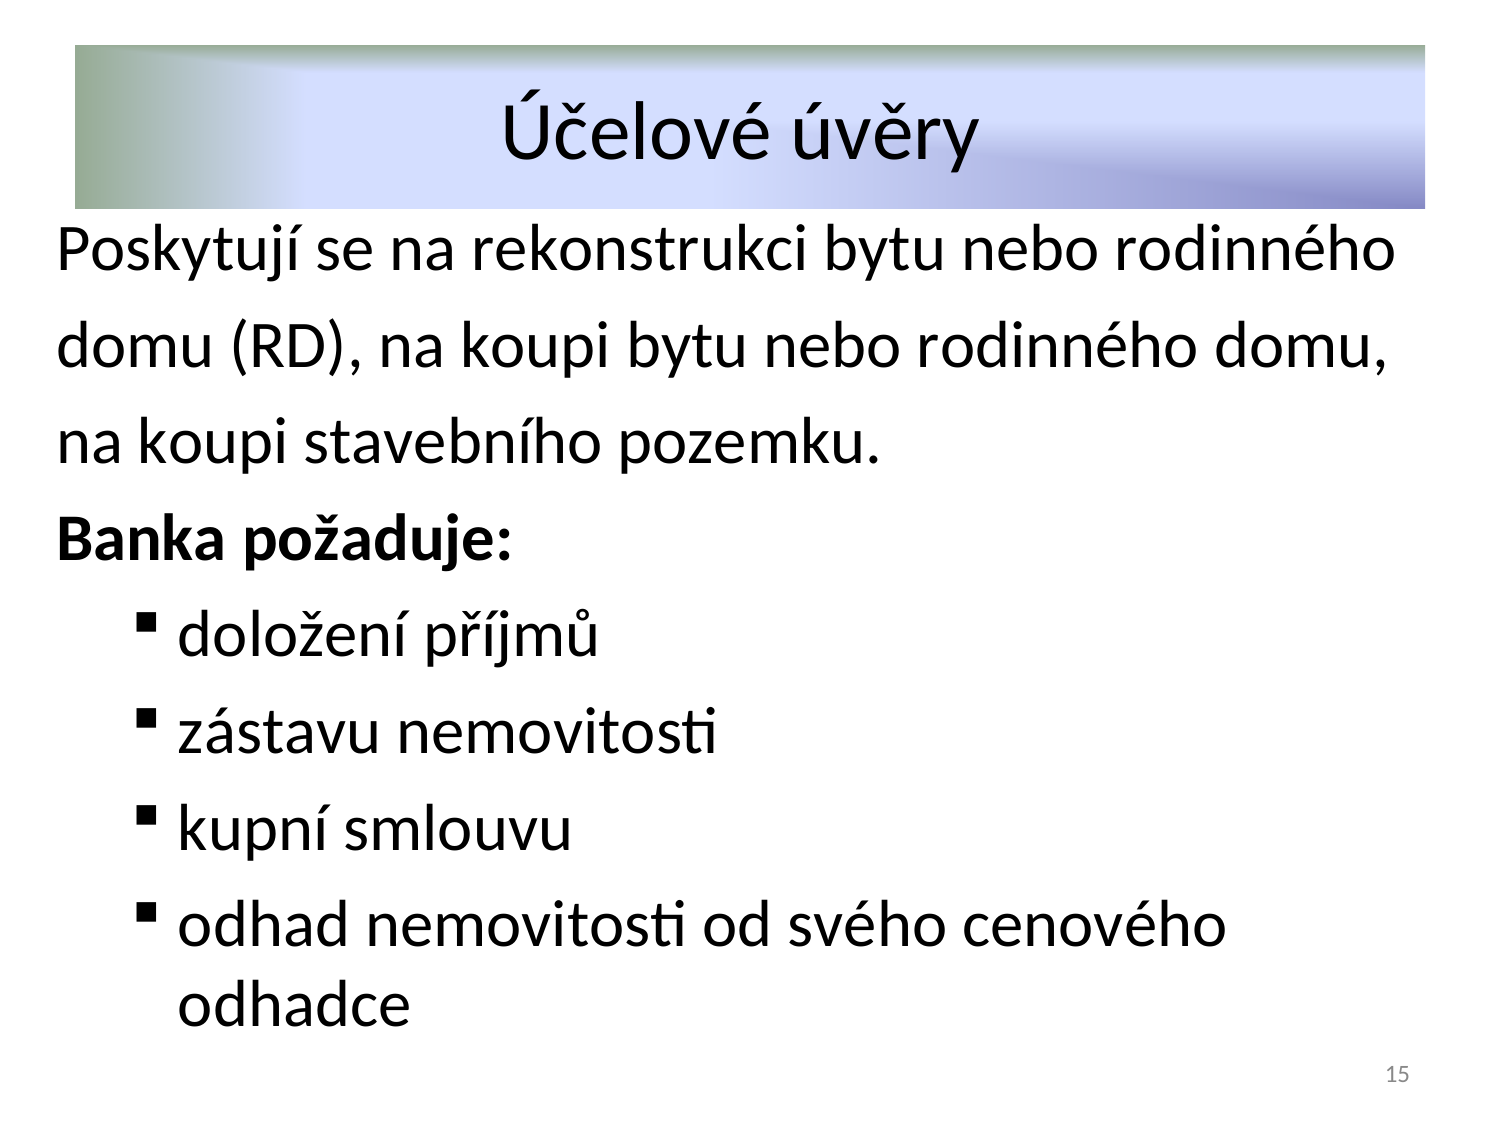

# Účelové úvěry
Poskytují se na rekonstrukci bytu nebo rodinného
domu (RD), na koupi bytu nebo rodinného domu,
na koupi stavebního pozemku.
Banka požaduje:
doložení příjmů
zástavu nemovitosti
kupní smlouvu
odhad nemovitosti od svého cenového odhadce